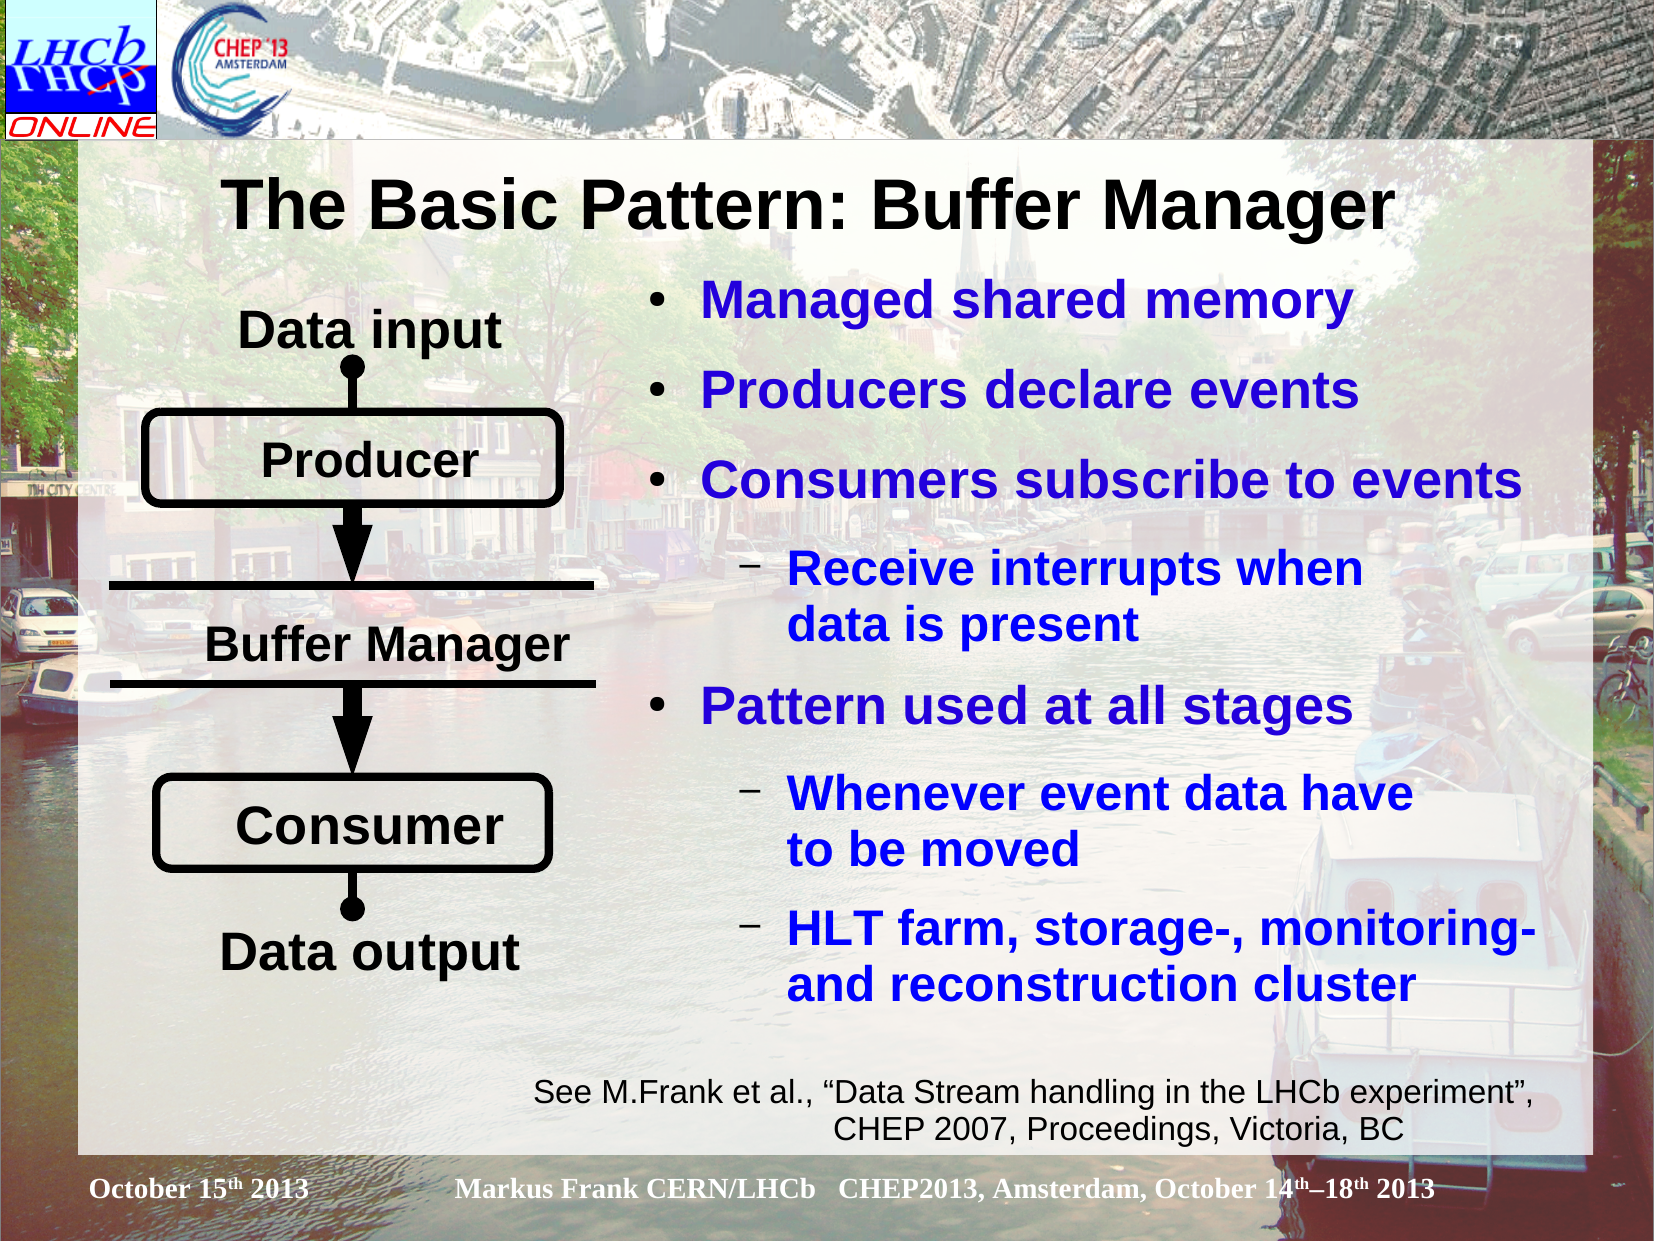

# The Basic Pattern: Buffer Manager
Managed shared memory
Producers declare events
Consumers subscribe to events
Receive interrupts when
data is present
Pattern used at all stages
Whenever event data have
to be moved
HLT farm, storage-, monitoring- and reconstruction cluster
Data input
Producer
	Buffer Manager
Consumer
Data output
See M.Frank et al., “Data Stream handling in the LHCb experiment”,
				CHEP 2007, Proceedings, Victoria, BC